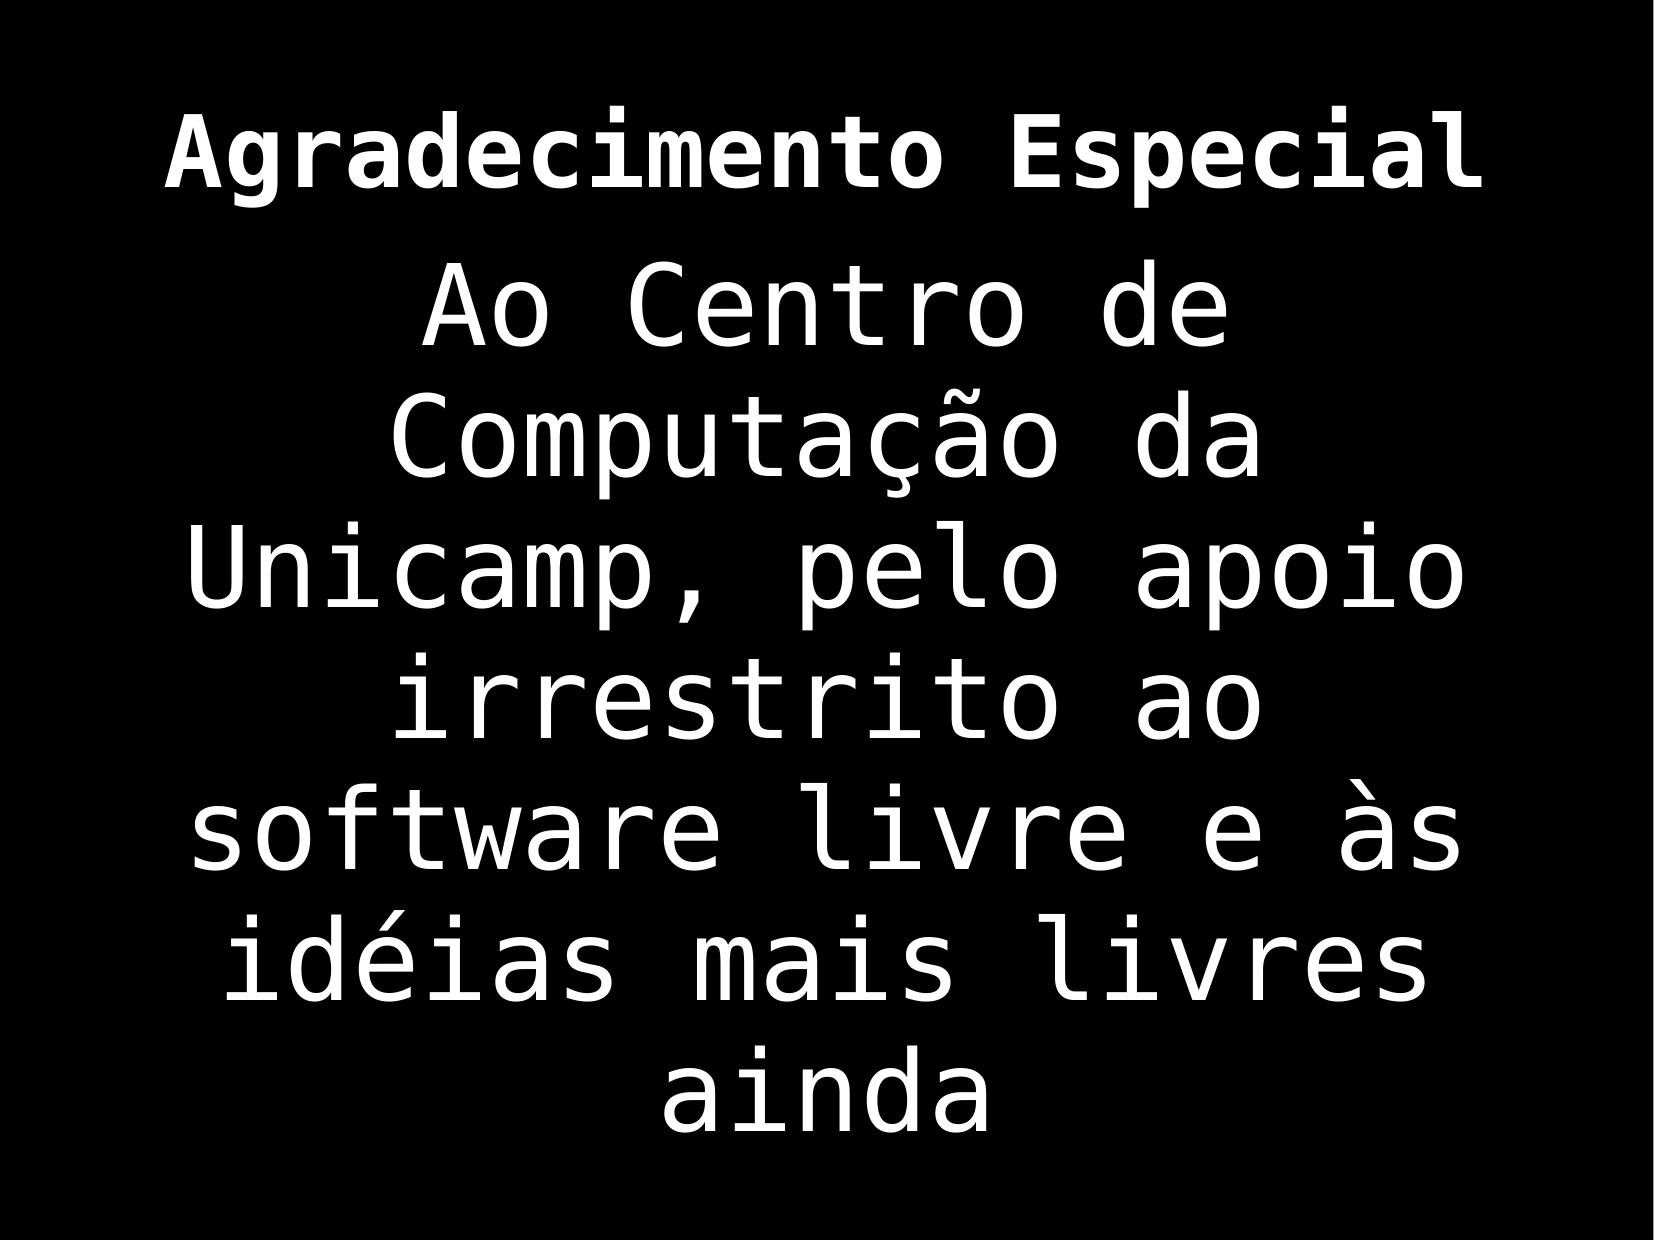

# Agradecimento Especial
Ao Centro de Computação da Unicamp, pelo apoio irrestrito ao software livre e às idéias mais livres ainda